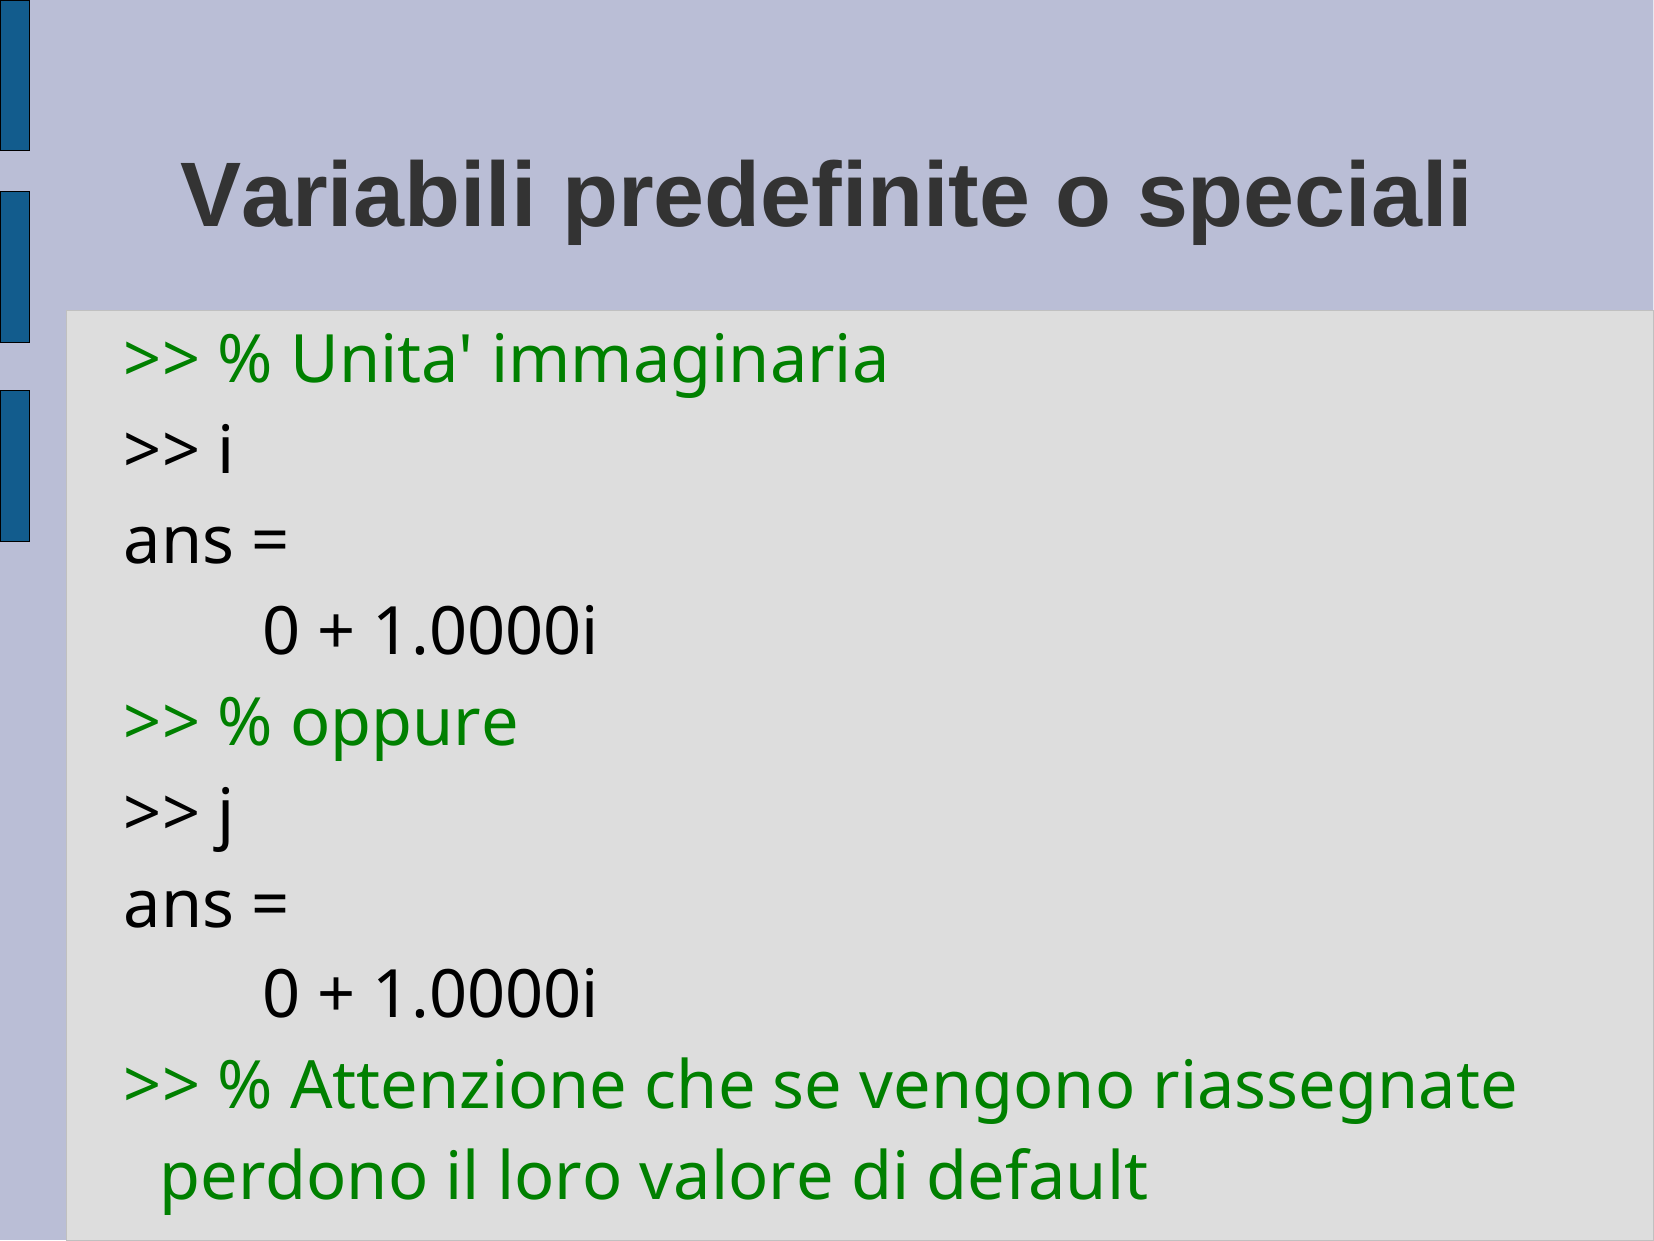

# Variabili predefinite o speciali
>> % Unita' immaginaria
>> i
ans =
 0 + 1.0000i
>> % oppure
>> j
ans =
 0 + 1.0000i
>> % Attenzione che se vengono riassegnate perdono il loro valore di default